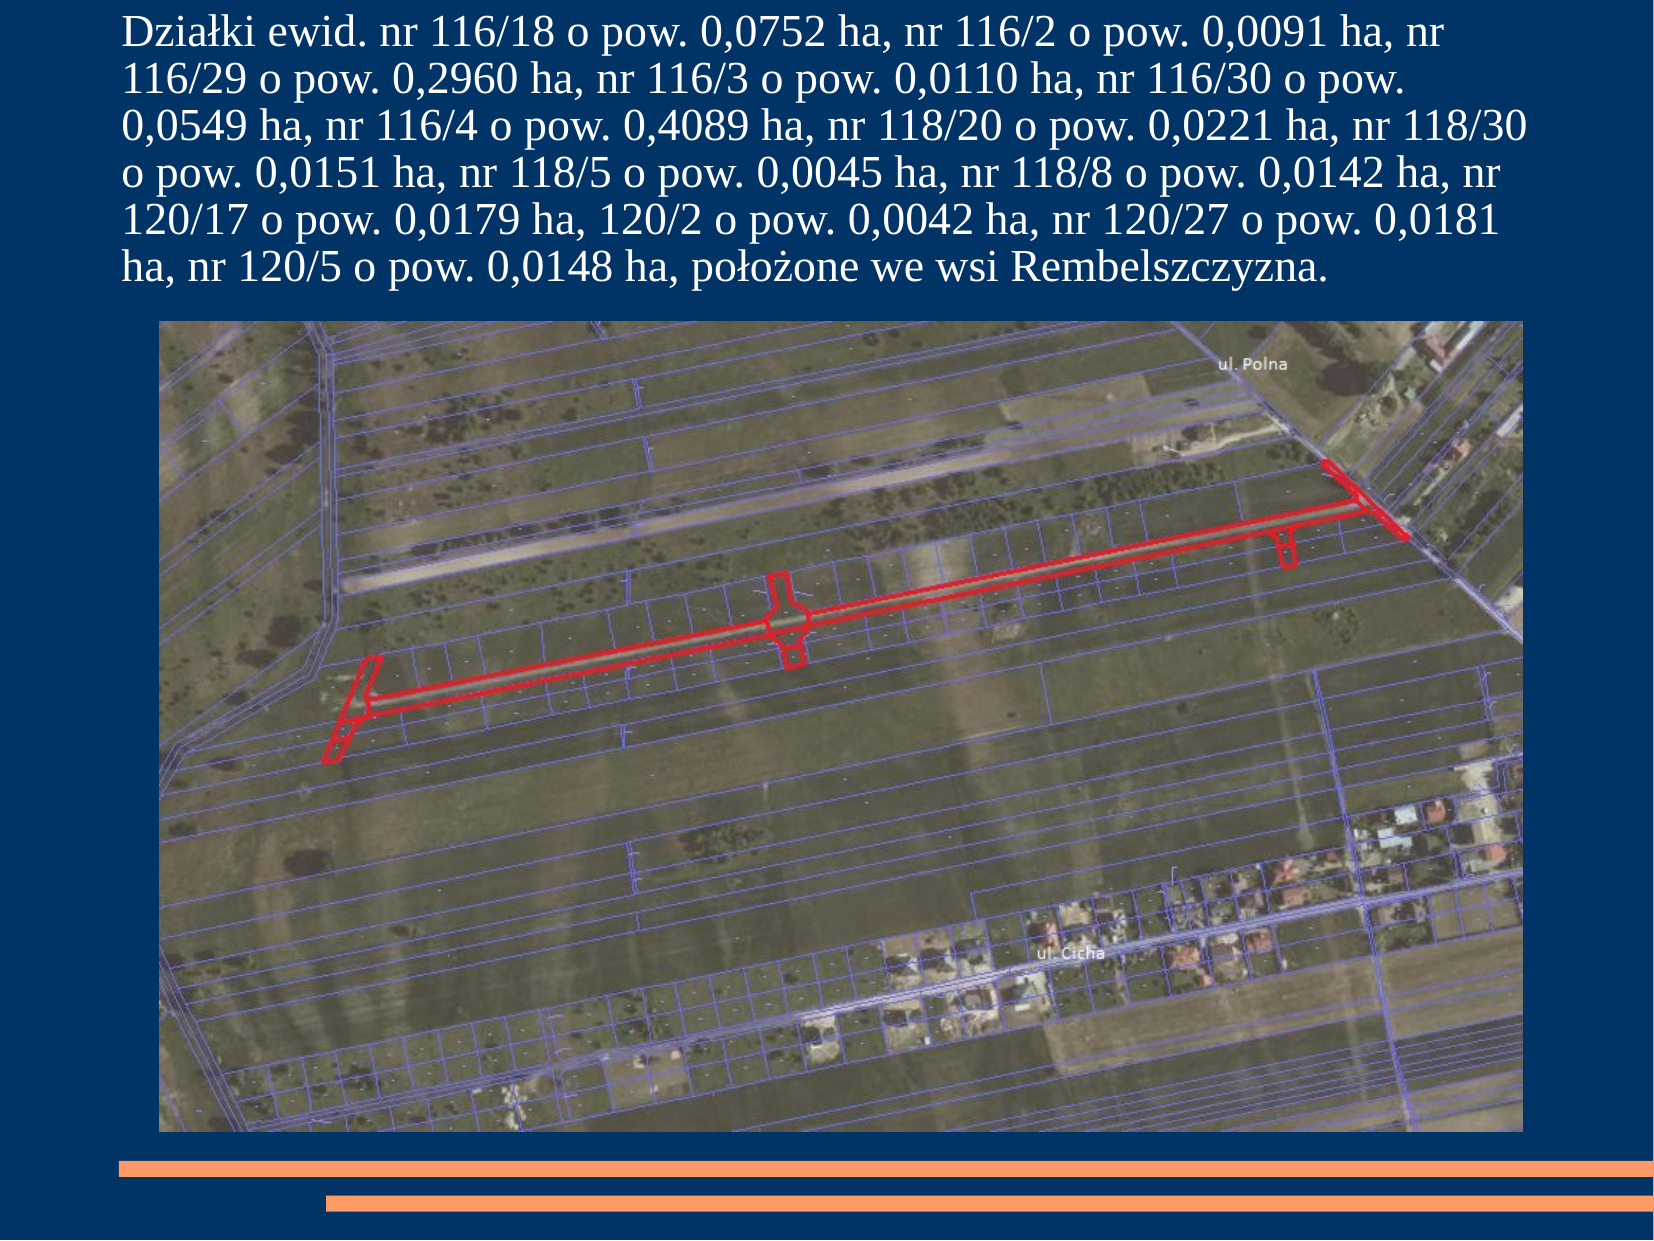

# Działki ewid. nr 116/18 o pow. 0,0752 ha, nr 116/2 o pow. 0,0091 ha, nr 116/29 o pow. 0,2960 ha, nr 116/3 o pow. 0,0110 ha, nr 116/30 o pow. 0,0549 ha, nr 116/4 o pow. 0,4089 ha, nr 118/20 o pow. 0,0221 ha, nr 118/30 o pow. 0,0151 ha, nr 118/5 o pow. 0,0045 ha, nr 118/8 o pow. 0,0142 ha, nr 120/17 o pow. 0,0179 ha, 120/2 o pow. 0,0042 ha, nr 120/27 o pow. 0,0181 ha, nr 120/5 o pow. 0,0148 ha, położone we wsi Rembelszczyzna.